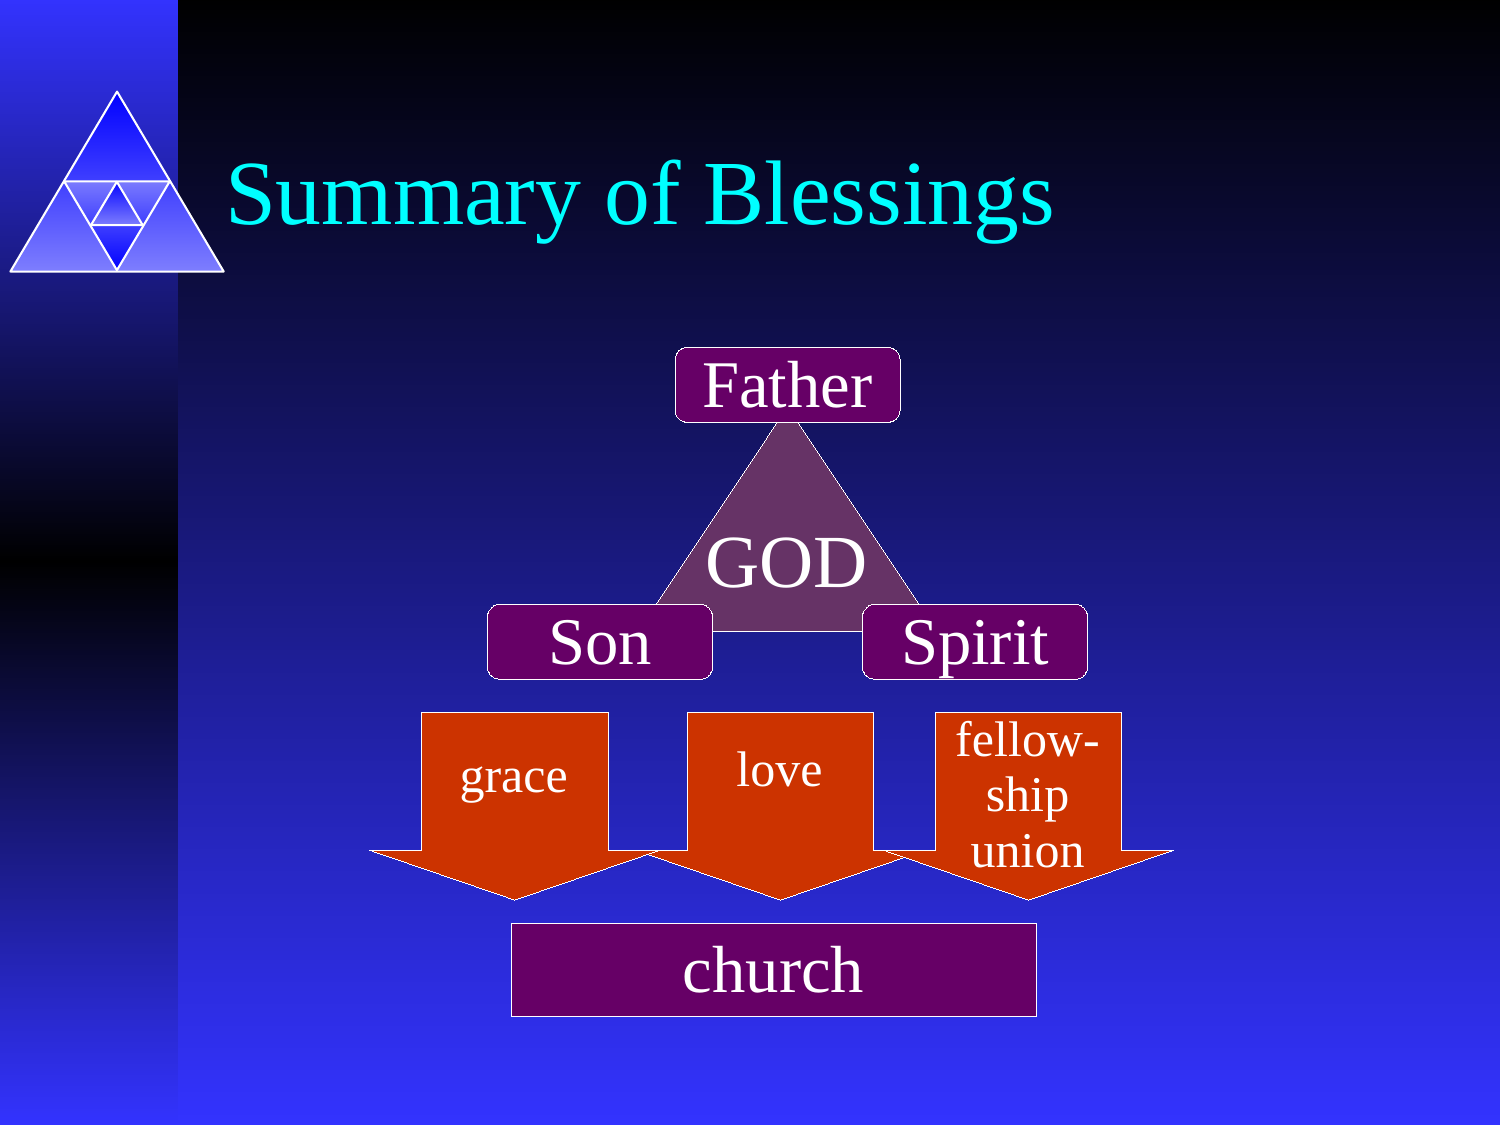

# Summary of Blessings
Father
GOD
Son
Spirit
fellow-
ship
union
love
grace
church